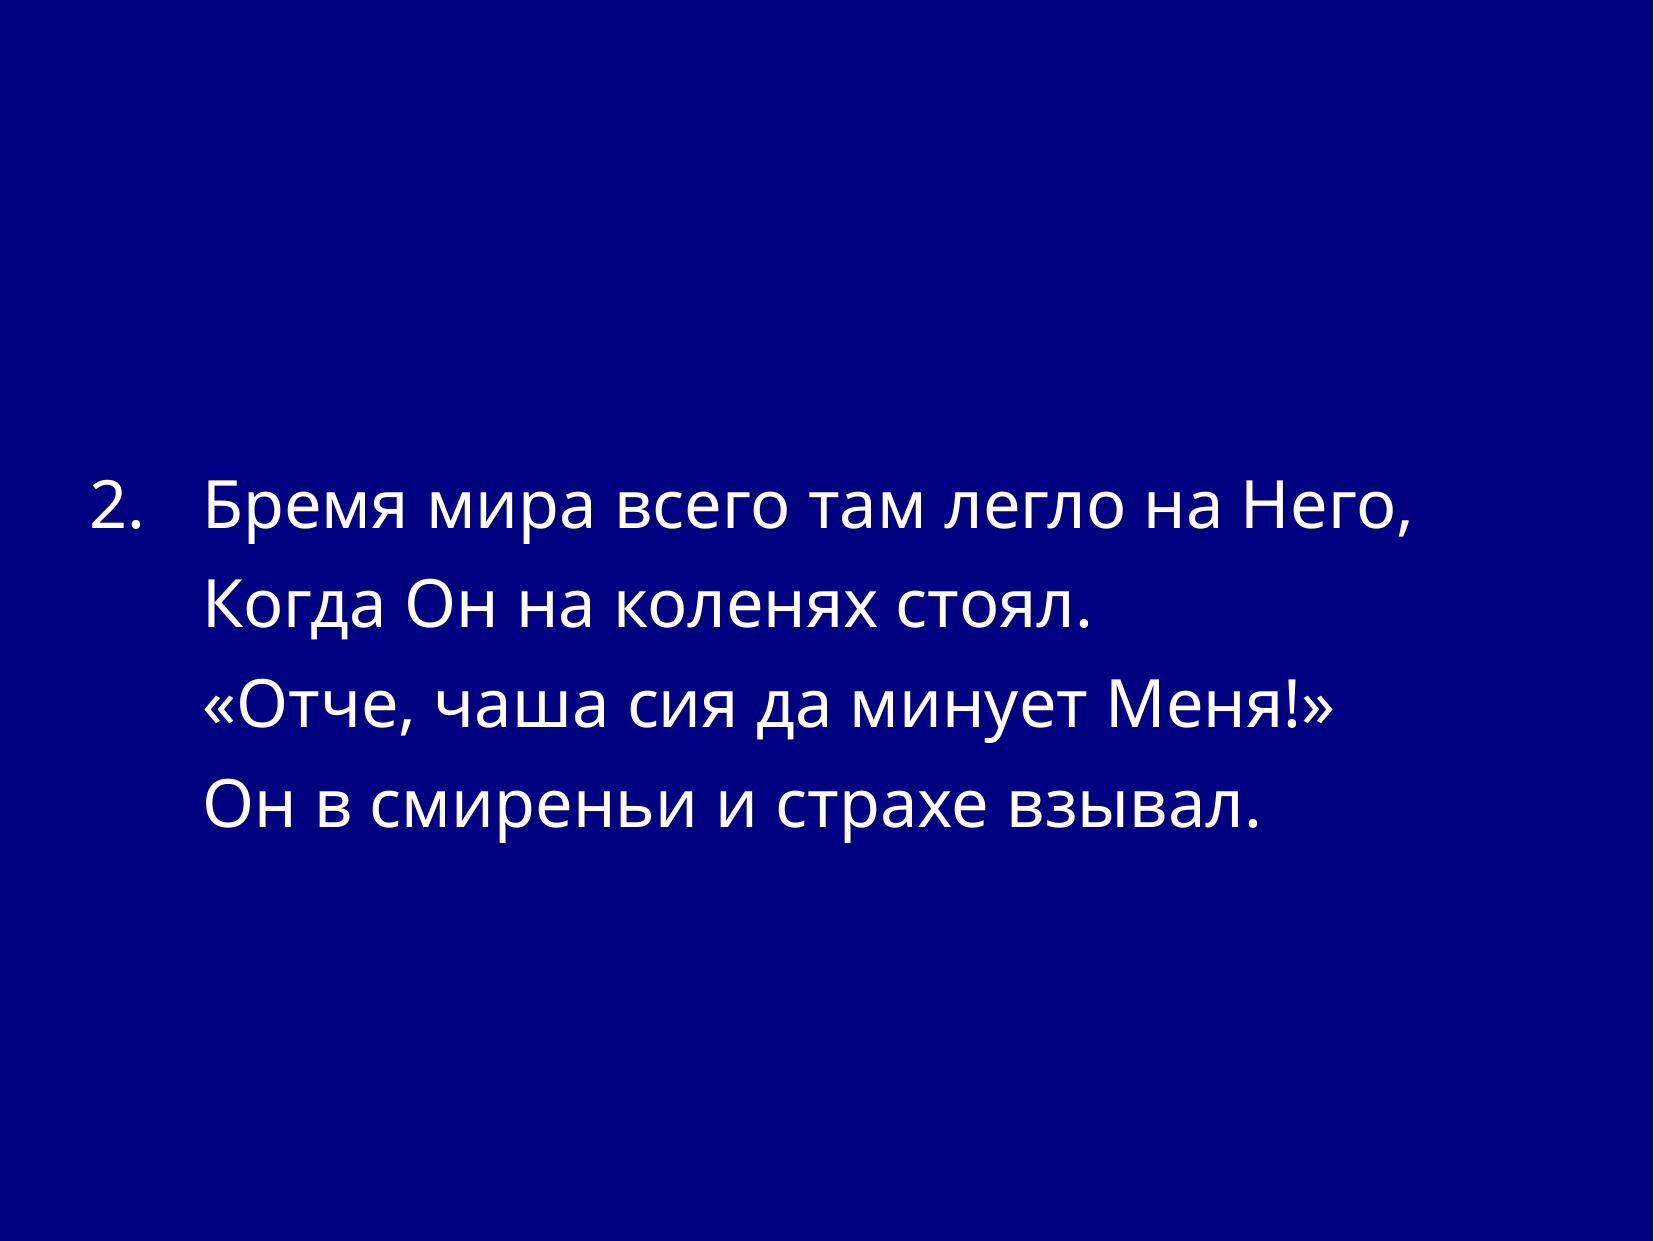

2.	Бремя мира всего там легло на Него,
	Когда Он на коленях стоял.
	«Отче, чаша сия да минует Меня!»
	Он в смиреньи и страхе взывал.